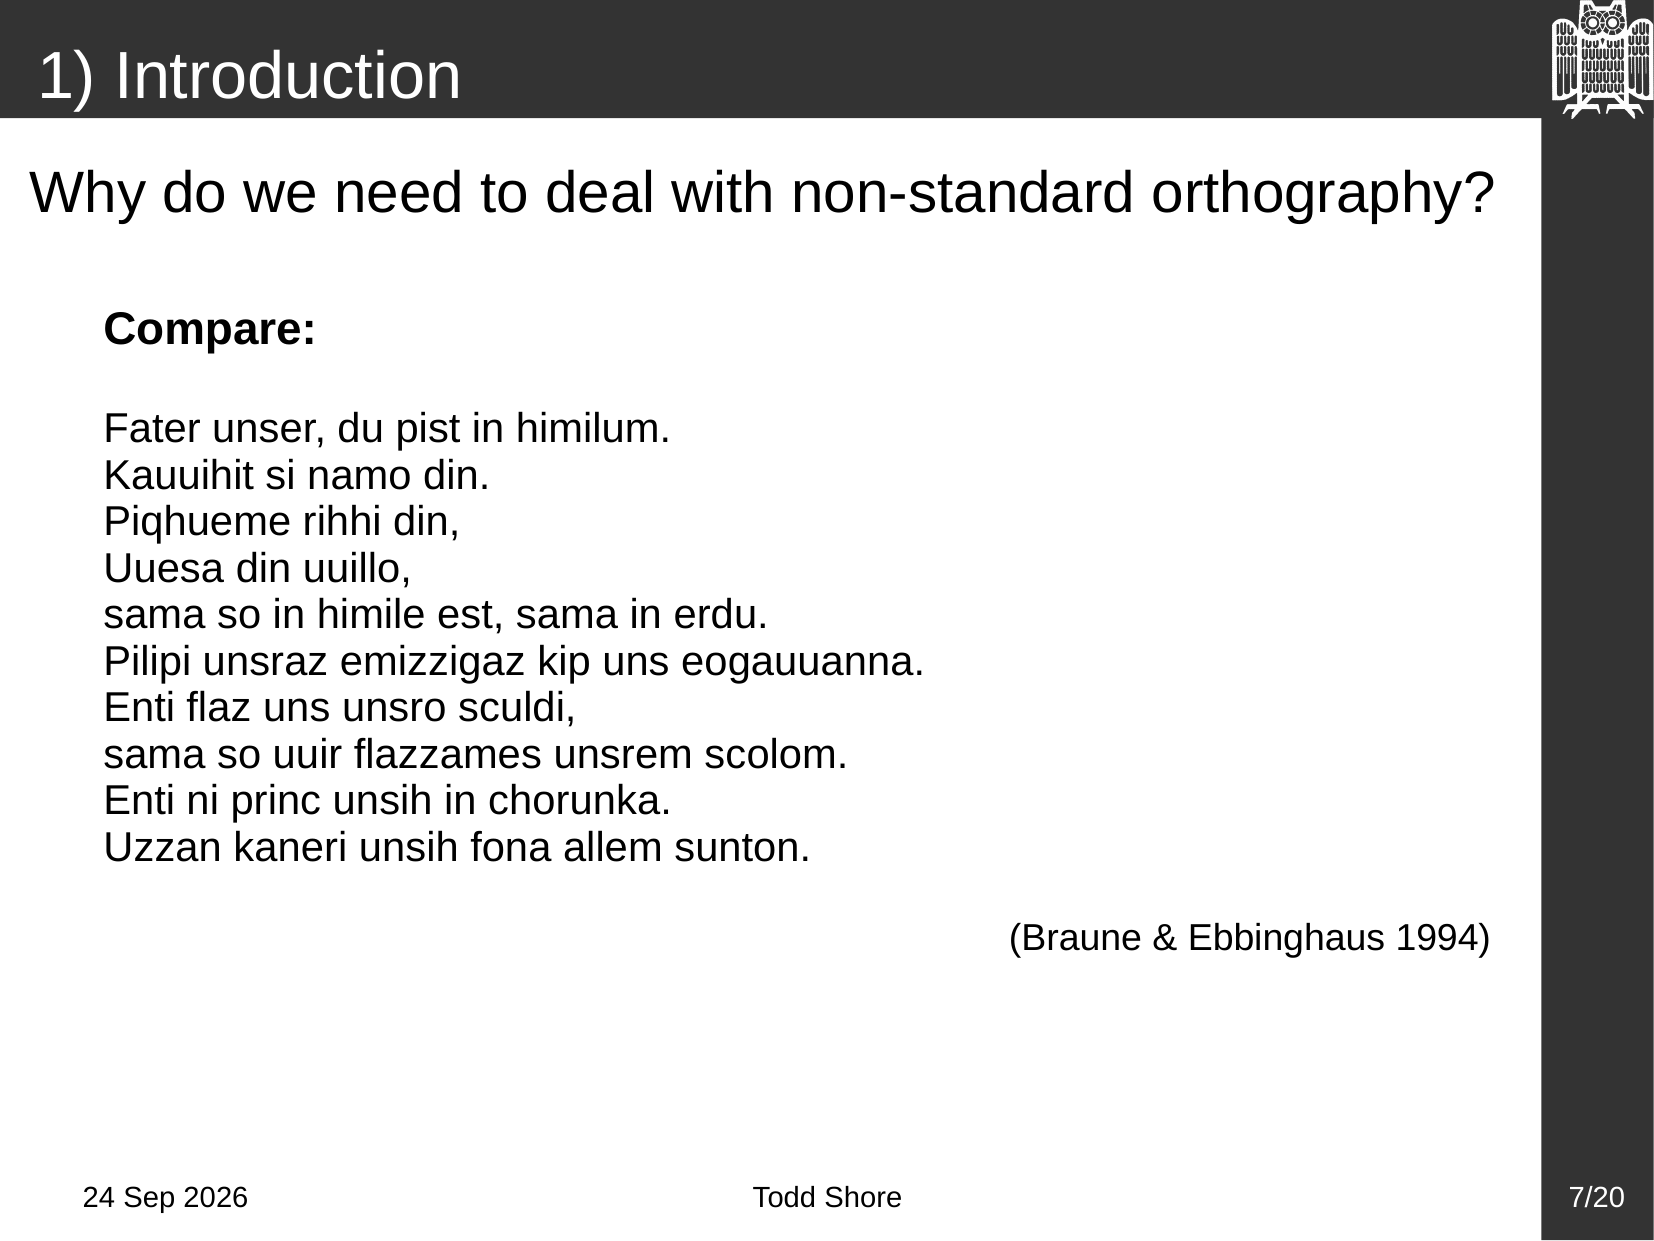

1) Introduction
# Why do we need to deal with non-standard orthography?
Compare:
Fater unser, du pist in himilum.
Kauuihit si namo din.
Piqhueme rihhi din,
Uuesa din uuillo,
sama so in himile est, sama in erdu.
Pilipi unsraz emizzigaz kip uns eogauuanna.
Enti flaz uns unsro sculdi,
sama so uuir flazzames unsrem scolom.
Enti ni princ unsih in chorunka.
Uzzan kaneri unsih fona allem sunton.
(Braune & Ebbinghaus 1994)
7